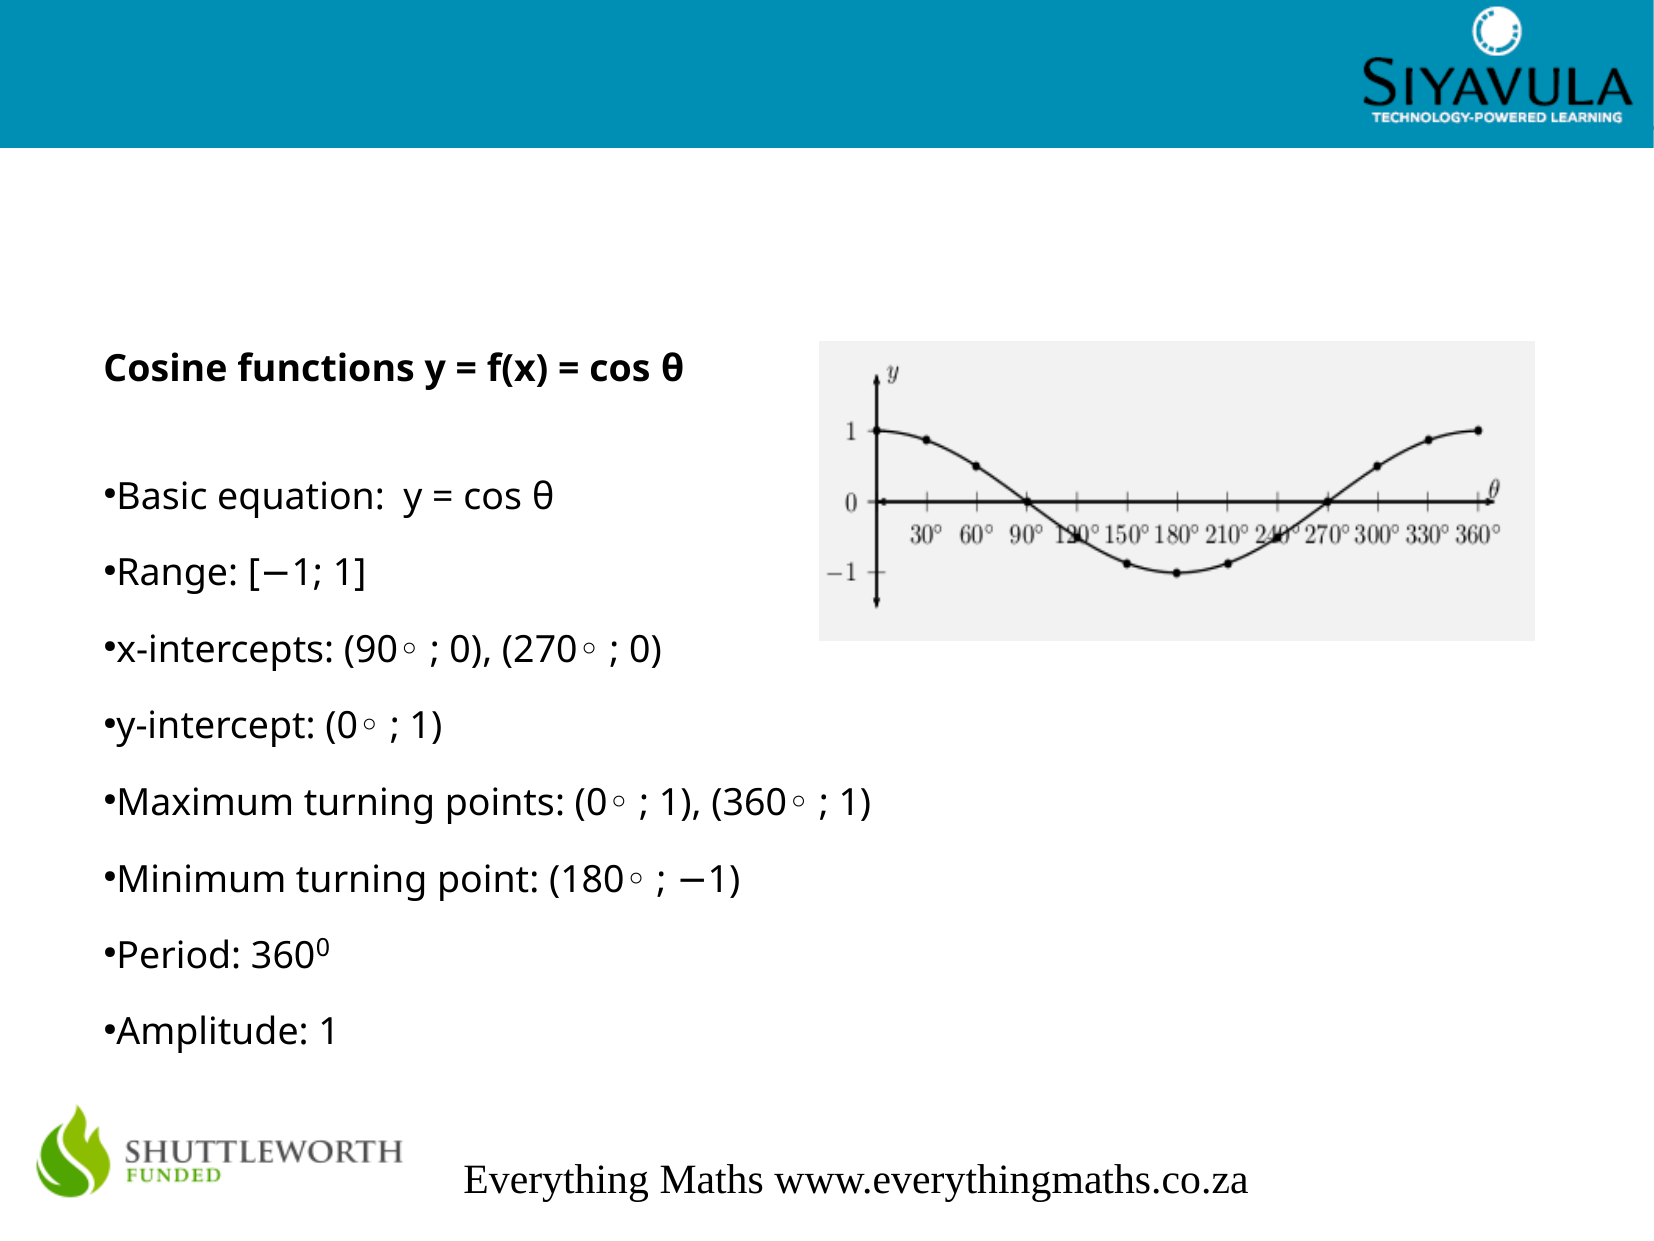

Cosine functions y = f(x) = cos θ
Basic equation:	y = cos θ
Range: [−1; 1]
x-intercepts: (90◦ ; 0), (270◦ ; 0)
y-intercept: (0◦ ; 1)
Maximum turning points: (0◦ ; 1), (360◦ ; 1)
Minimum turning point: (180◦ ; −1)
Period: 3600
Amplitude: 1
Everything Maths www.everythingmaths.co.za